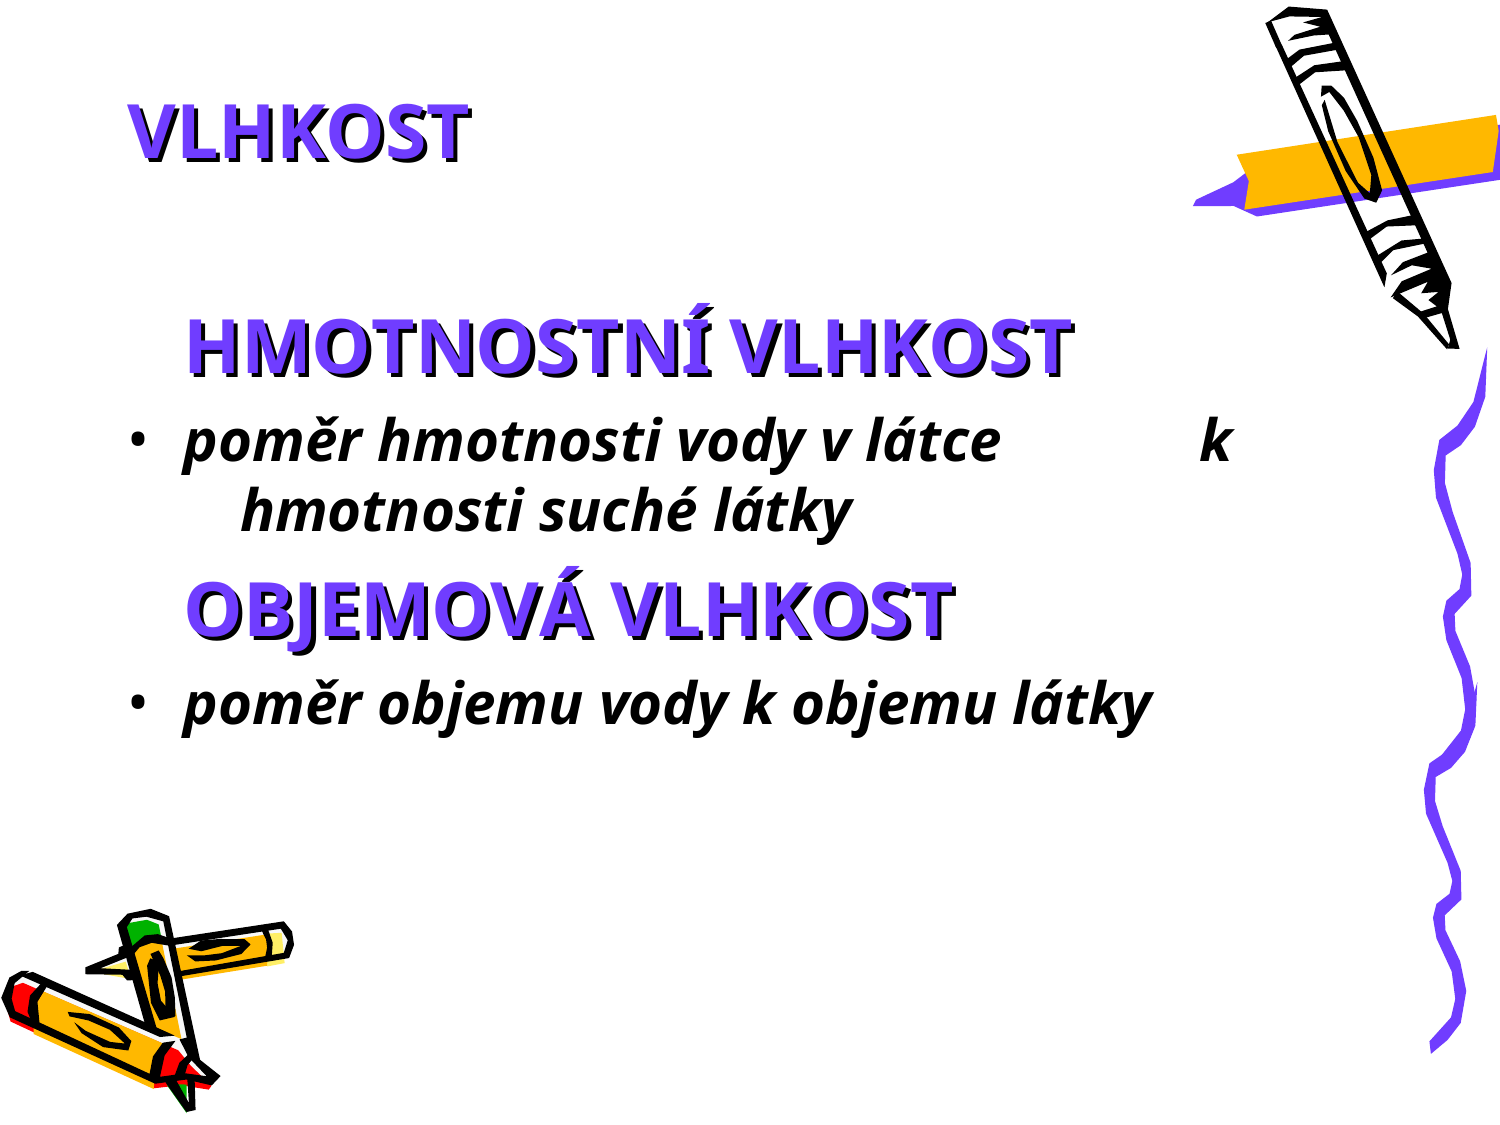

# VLHKOST
HMOTNOSTNÍ VLHKOST
poměr hmotnosti vody v látce k hmotnosti suché látky
OBJEMOVÁ VLHKOST
poměr objemu vody k objemu látky